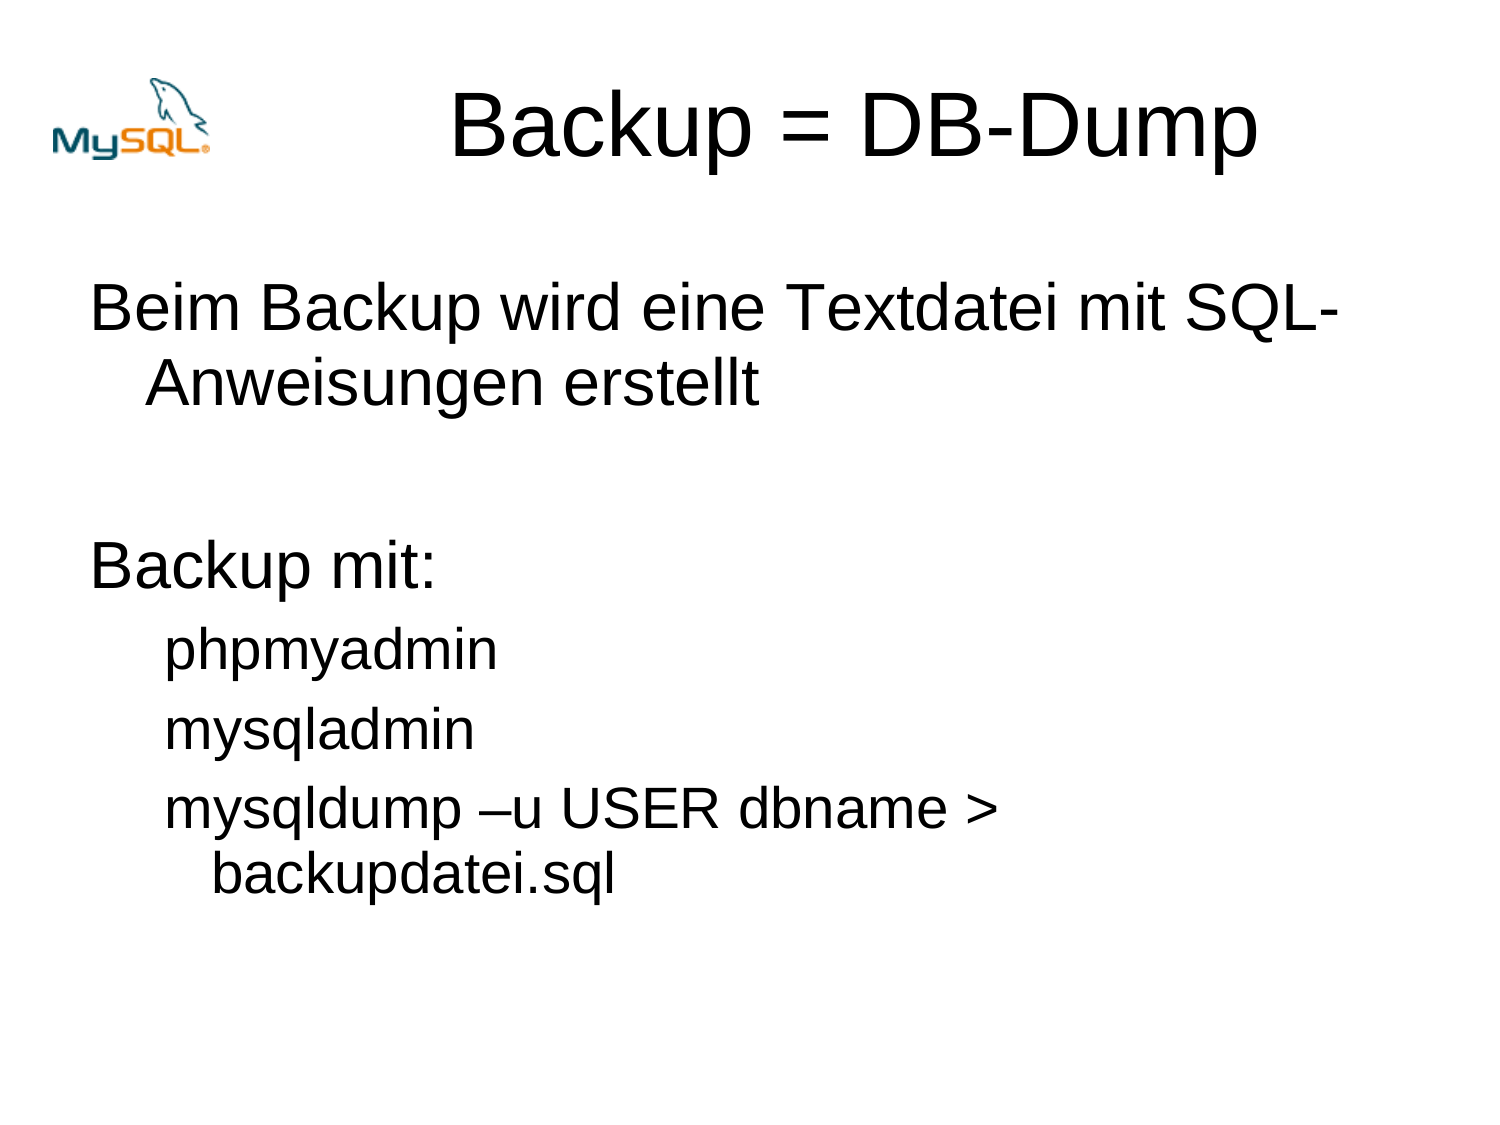

# Backup = DB-Dump
Beim Backup wird eine Textdatei mit SQL-Anweisungen erstellt
Backup mit:
phpmyadmin
mysqladmin
mysqldump –u USER dbname > backupdatei.sql